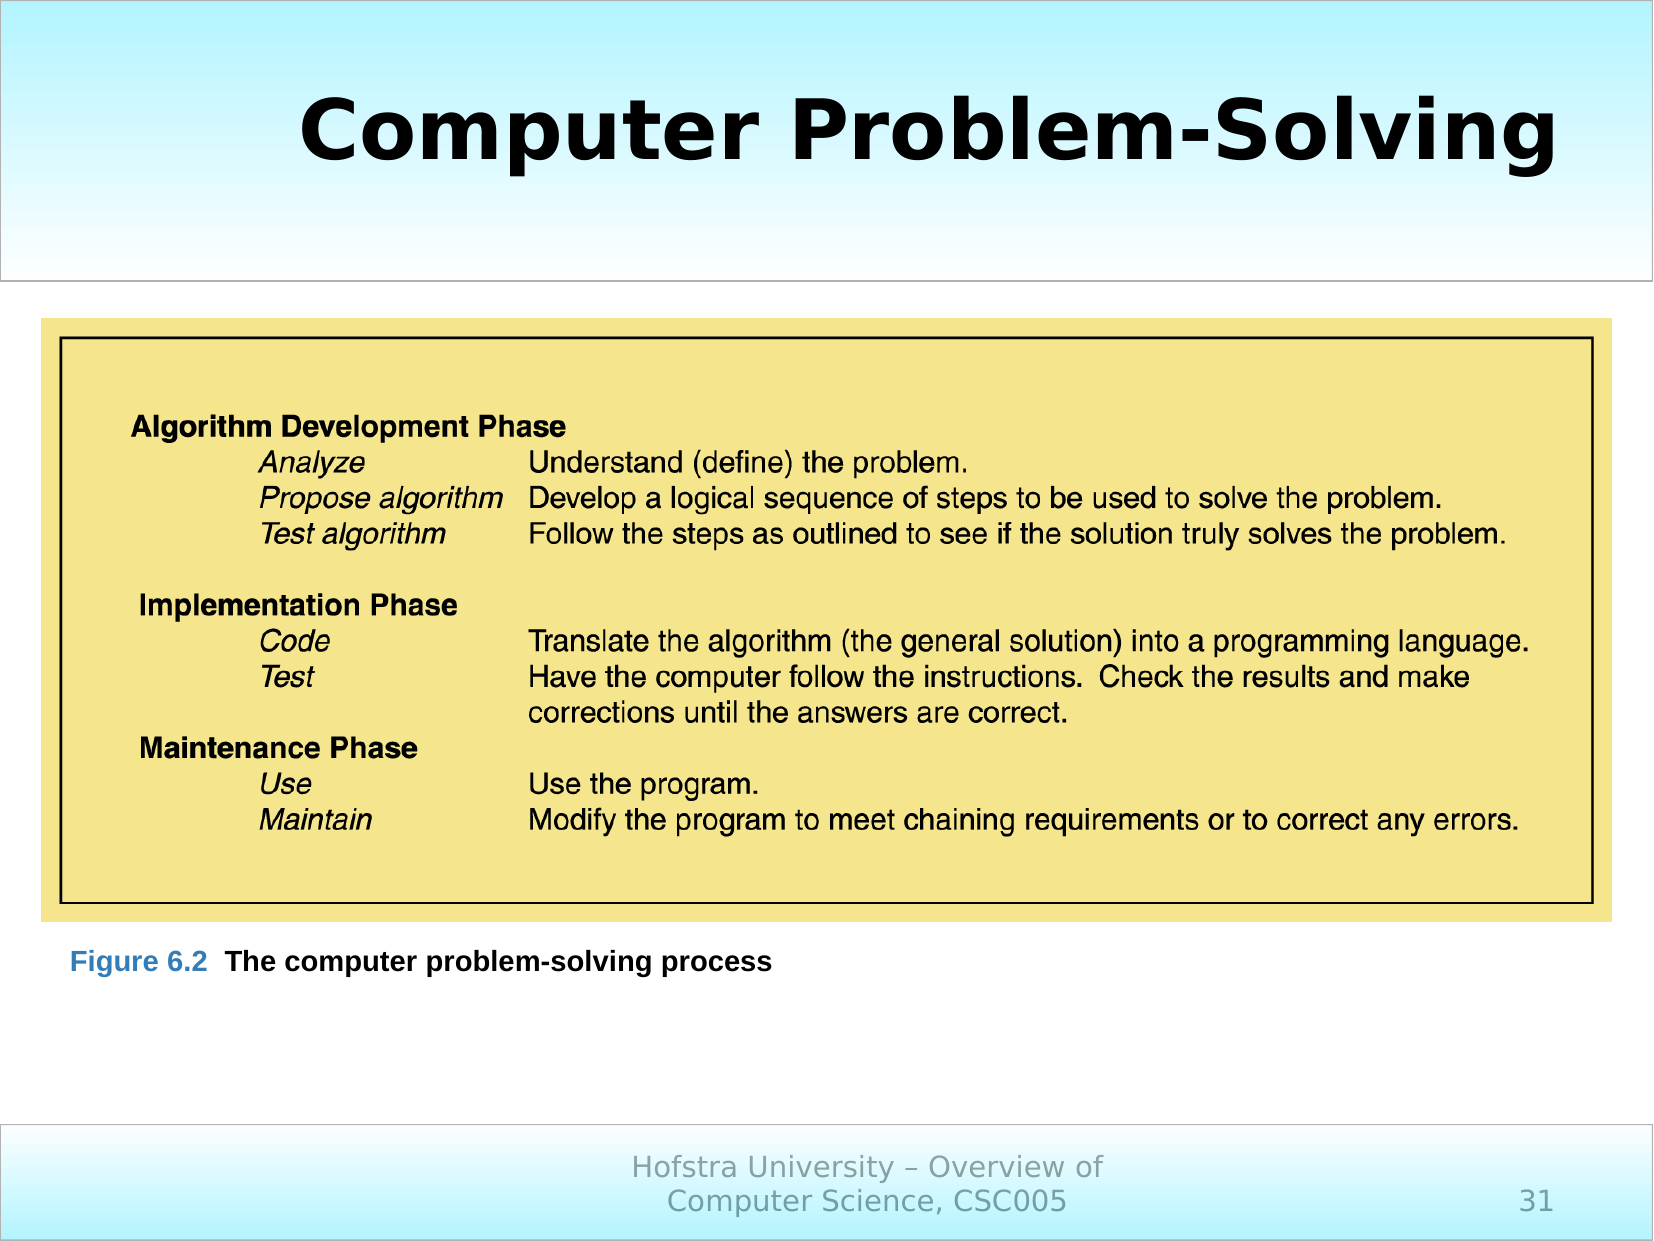

# Computer Problem-Solving
Figure 6.2 The computer problem-solving process
31